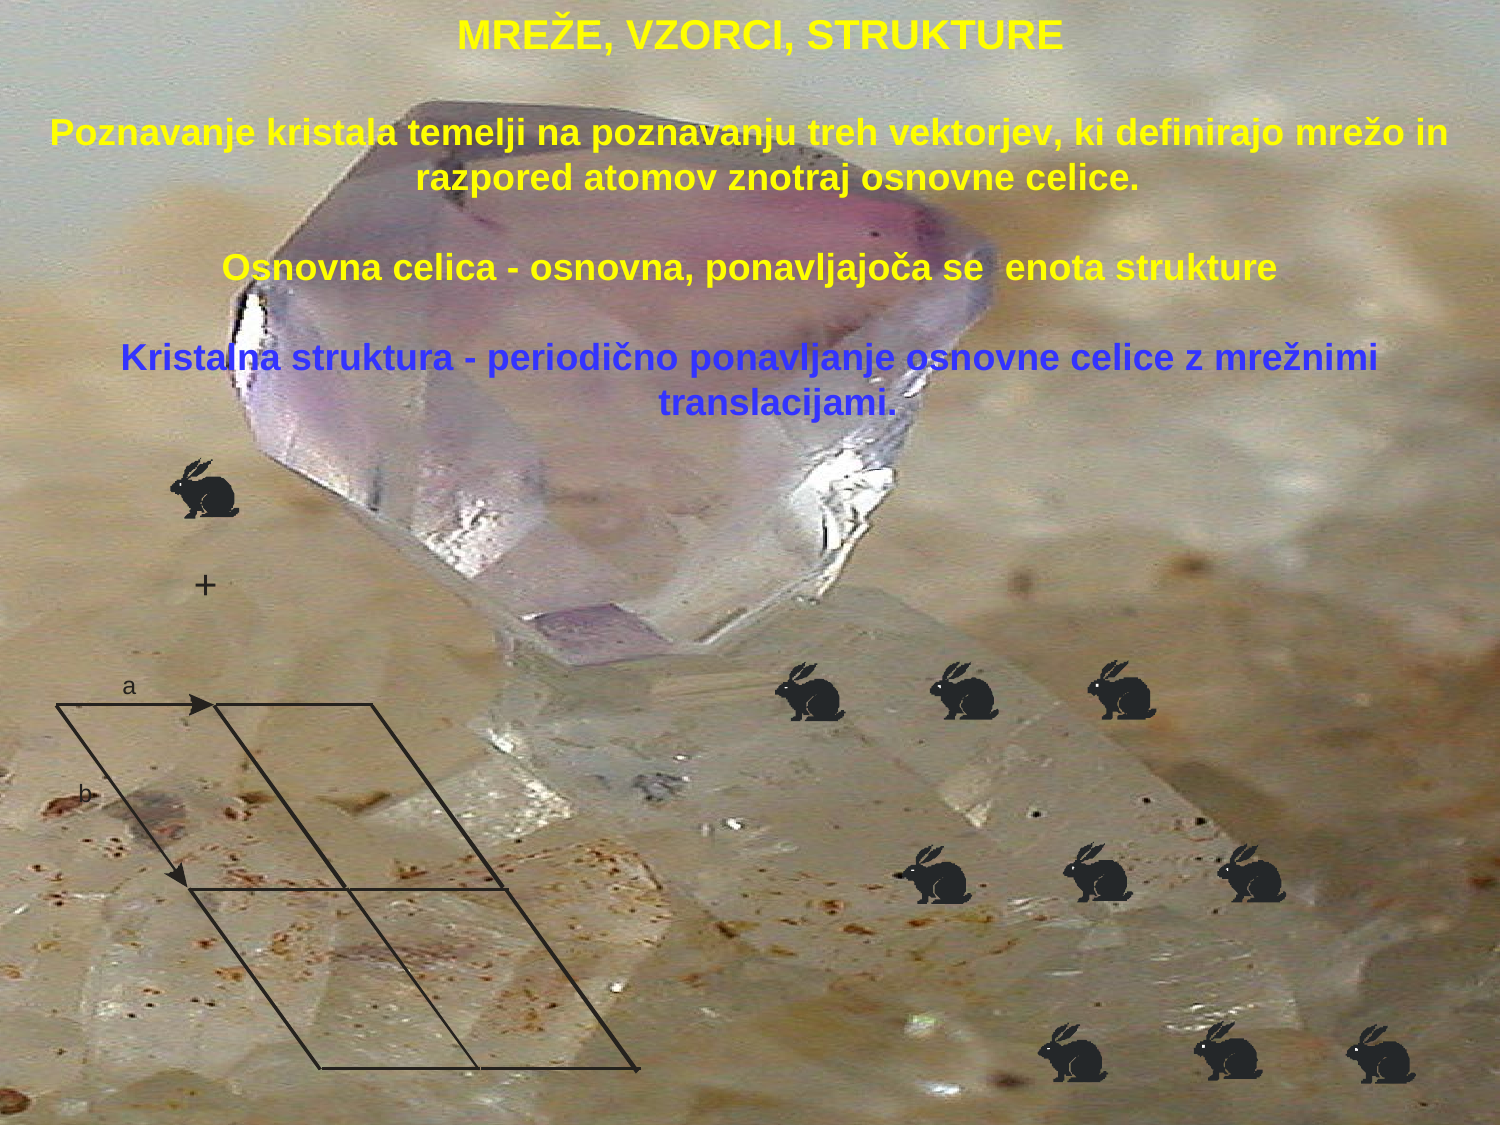

MREŽE, VZORCI, STRUKTURE
Poznavanje kristala temelji na poznavanju treh vektorjev, ki definirajo mrežo in razpored atomov znotraj osnovne celice.
Osnovna celica - osnovna, ponavljajoča se enota strukture
Kristalna struktura - periodično ponavljanje osnovne celice z mrežnimi translacijami.